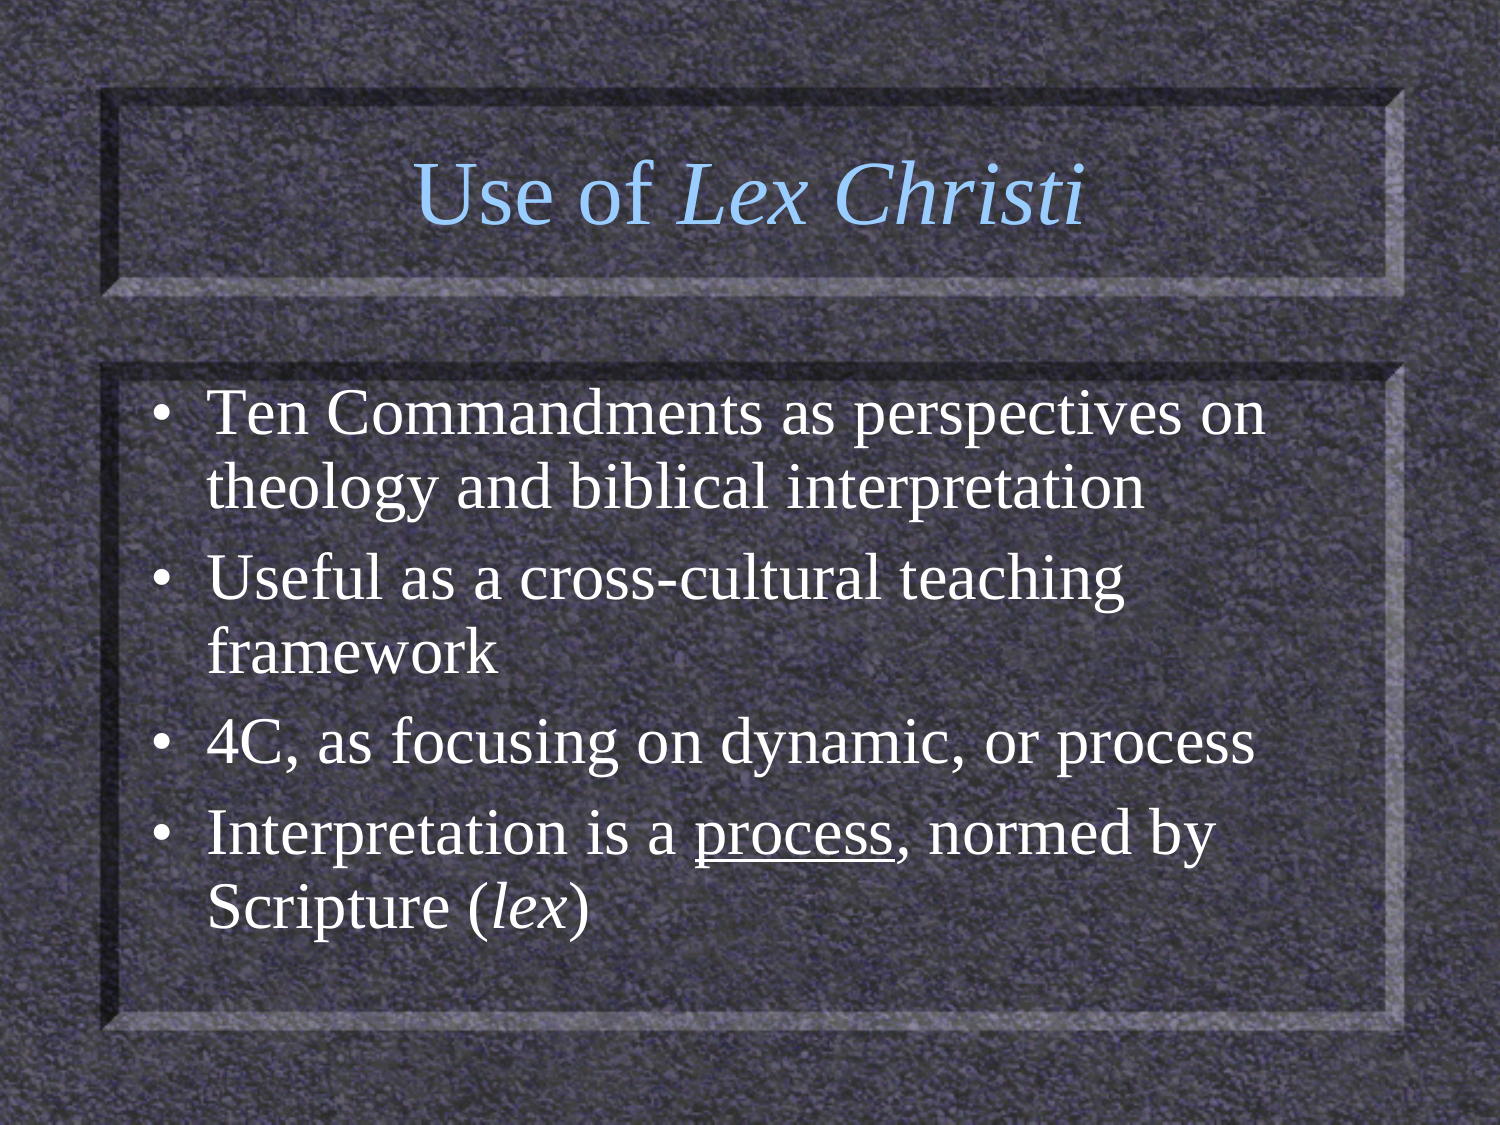

# Use of Lex Christi
Ten Commandments as perspectives on theology and biblical interpretation
Useful as a cross-cultural teaching framework
4C, as focusing on dynamic, or process
Interpretation is a process, normed by Scripture (lex)